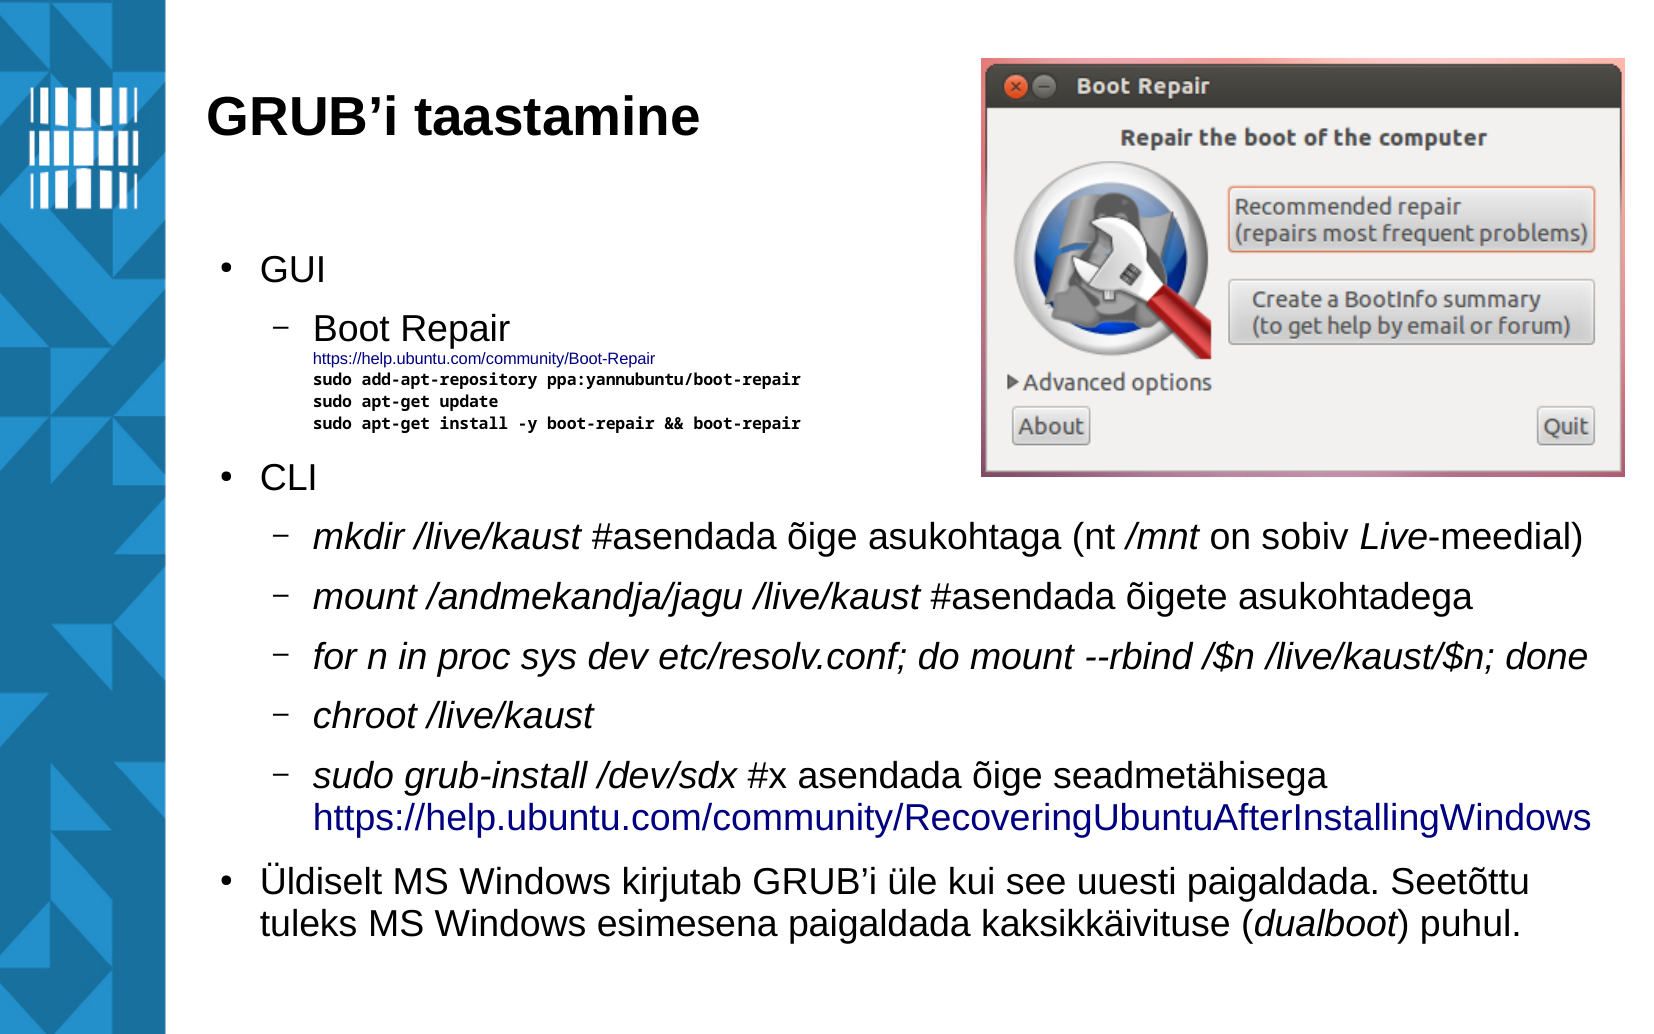

# GRUB’i taastamine
GUI
Boot Repair
https://help.ubuntu.com/community/Boot-Repair
sudo add-apt-repository ppa:yannubuntu/boot-repair
sudo apt-get update
sudo apt-get install -y boot-repair && boot-repair
CLI
mkdir /live/kaust #asendada õige asukohtaga (nt /mnt on sobiv Live-meedial)
mount /andmekandja/jagu /live/kaust #asendada õigete asukohtadega
for n in proc sys dev etc/resolv.conf; do mount --rbind /$n /live/kaust/$n; done
chroot /live/kaust
sudo grub-install /dev/sdx #x asendada õige seadmetähisega
https://help.ubuntu.com/community/RecoveringUbuntuAfterInstallingWindows
Üldiselt MS Windows kirjutab GRUB’i üle kui see uuesti paigaldada. Seetõttu tuleks MS Windows esimesena paigaldada kaksikkäivituse (dualboot) puhul.